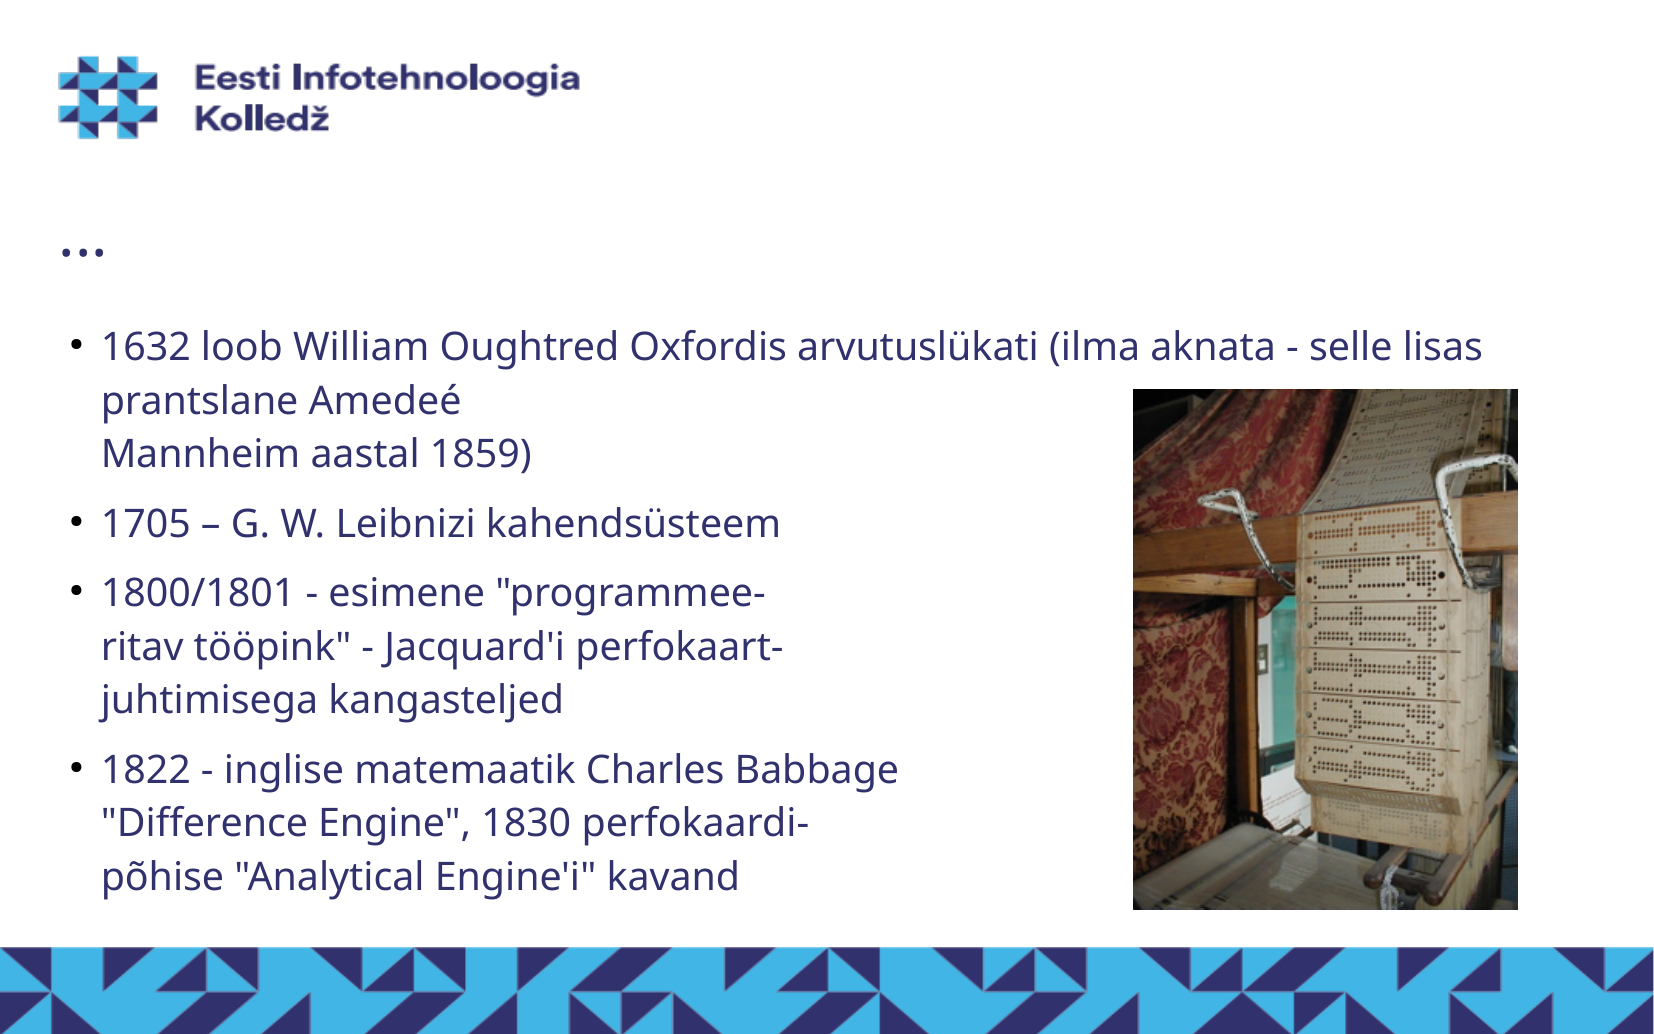

# ...
1632 loob William Oughtred Oxfordis arvutuslükati (ilma aknata - selle lisas prantslane Amedeé
Mannheim aastal 1859)
1705 – G. W. Leibnizi kahendsüsteem
1800/1801 - esimene "programmee-
ritav tööpink" - Jacquard'i perfokaart-
juhtimisega kangasteljed
1822 - inglise matemaatik Charles Babbage
"Difference Engine", 1830 perfokaardi-
põhise "Analytical Engine'i" kavand